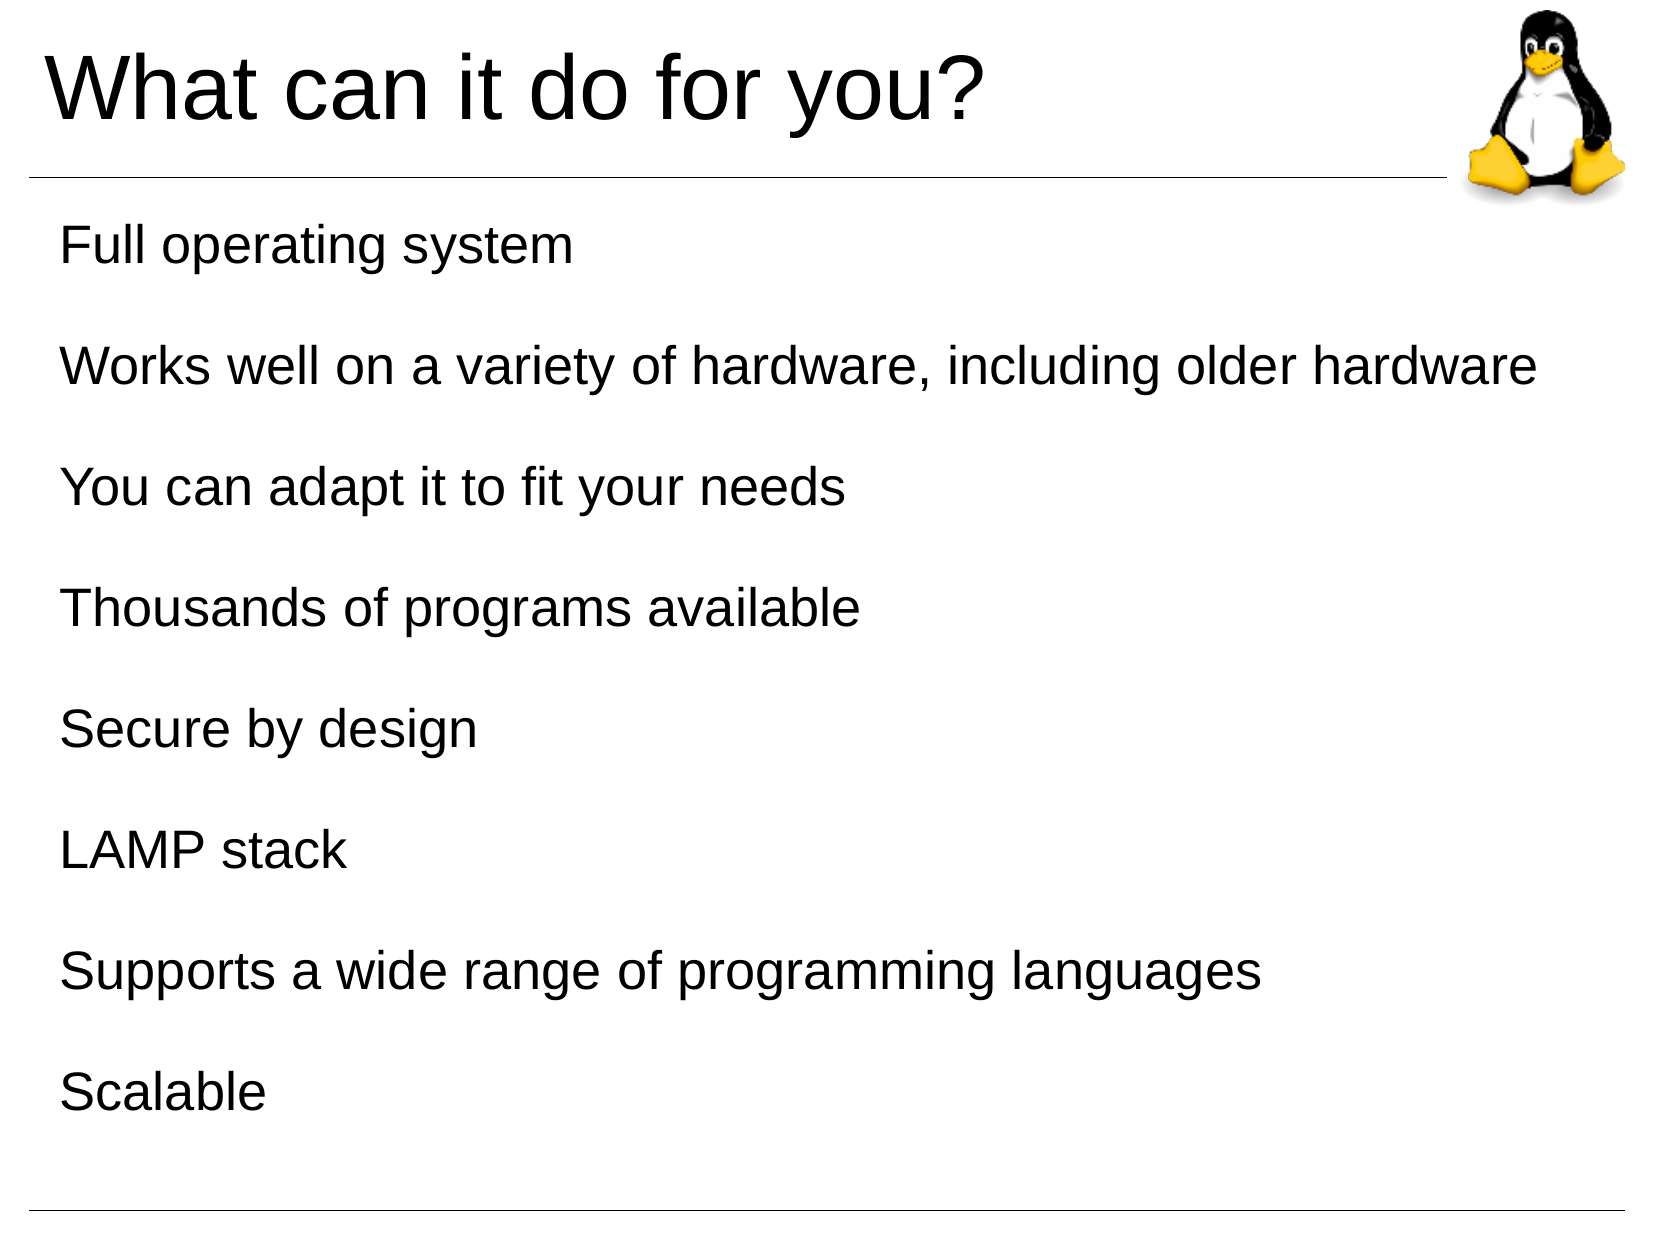

What can it do for you?
 Full operating system
 Works well on a variety of hardware, including older hardware
 You can adapt it to fit your needs
 Thousands of programs available
 Secure by design
 LAMP stack
 Supports a wide range of programming languages
 Scalable